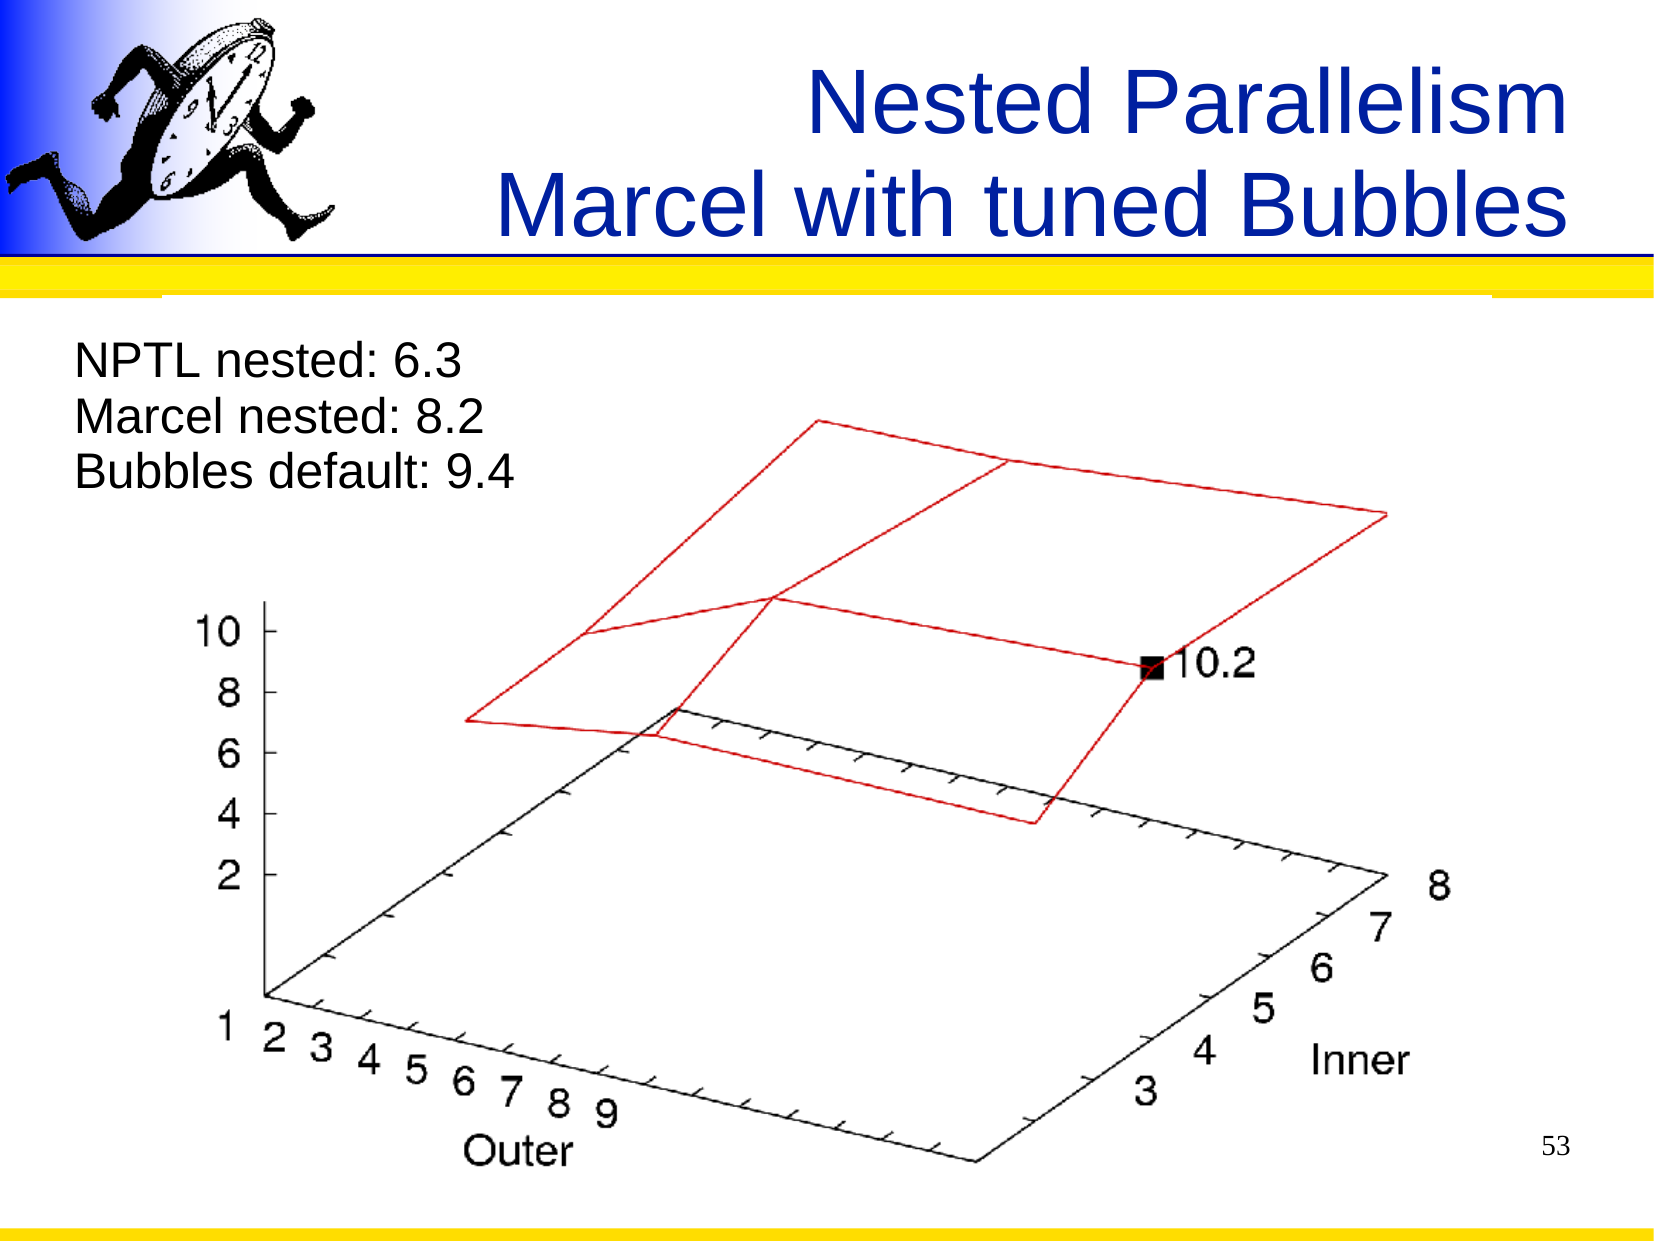

# Nested Parallelism Marcel with tuned Bubbles
NPTL nested: 6.3
Marcel nested: 8.2
Bubbles default: 9.4
53